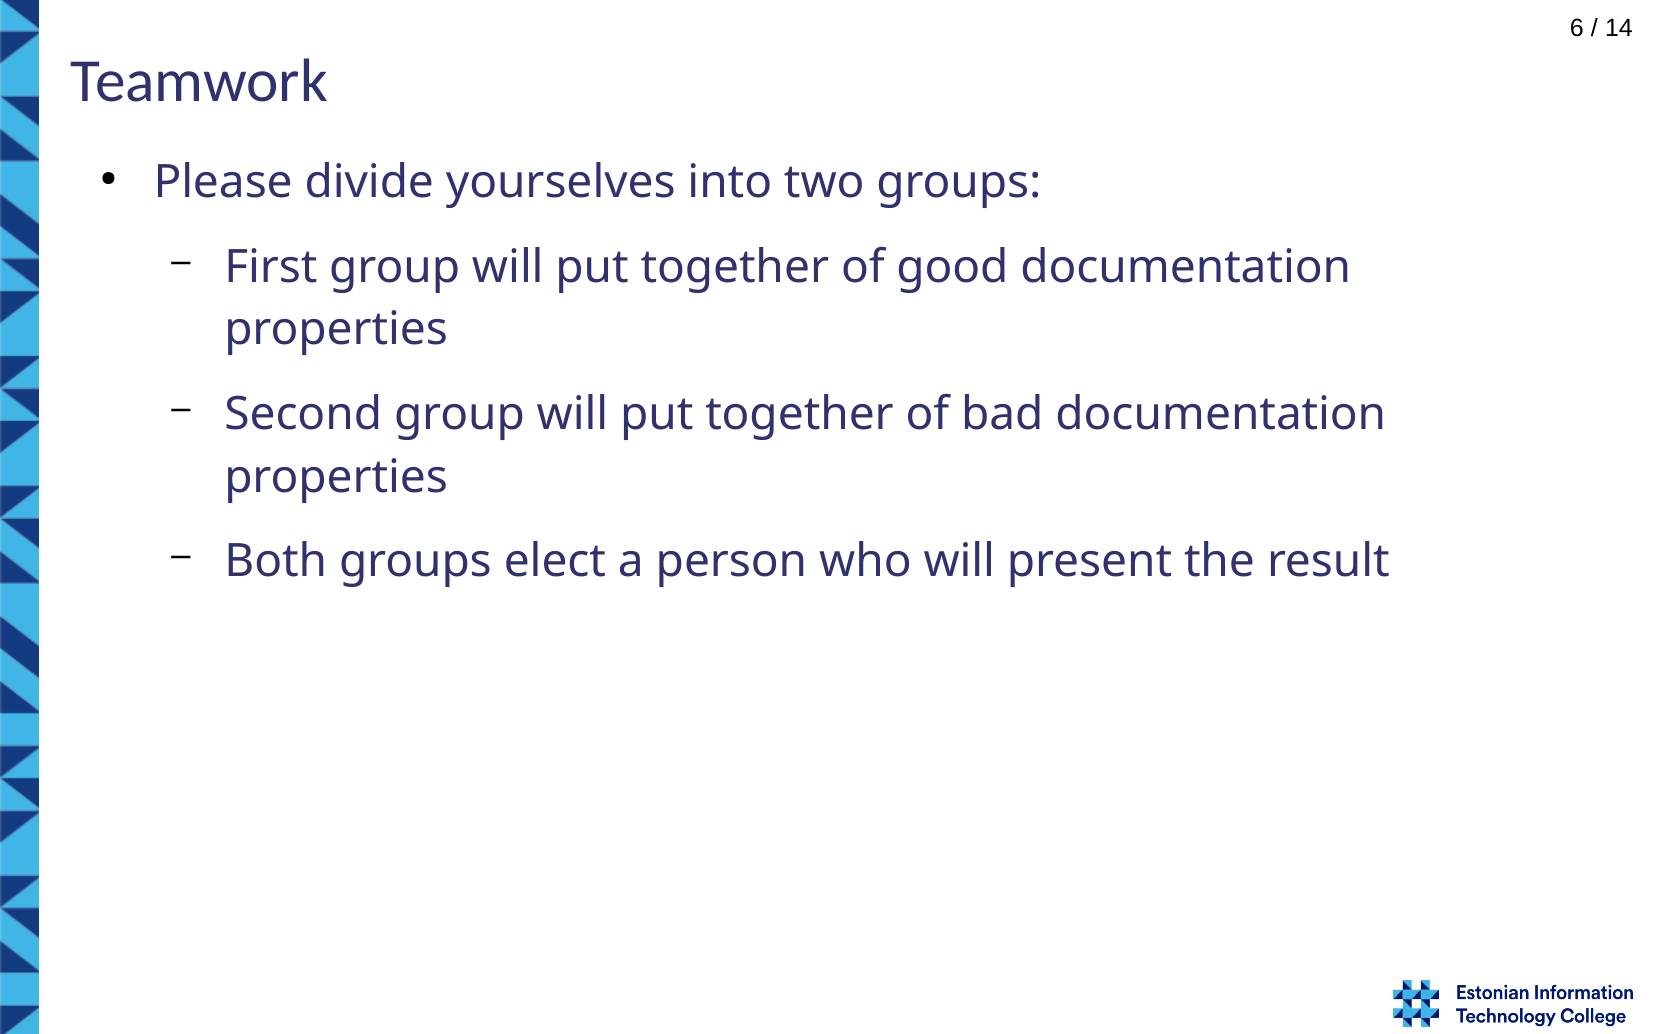

# Teamwork
Please divide yourselves into two groups:
First group will put together of good documentation properties
Second group will put together of bad documentation properties
Both groups elect a person who will present the result